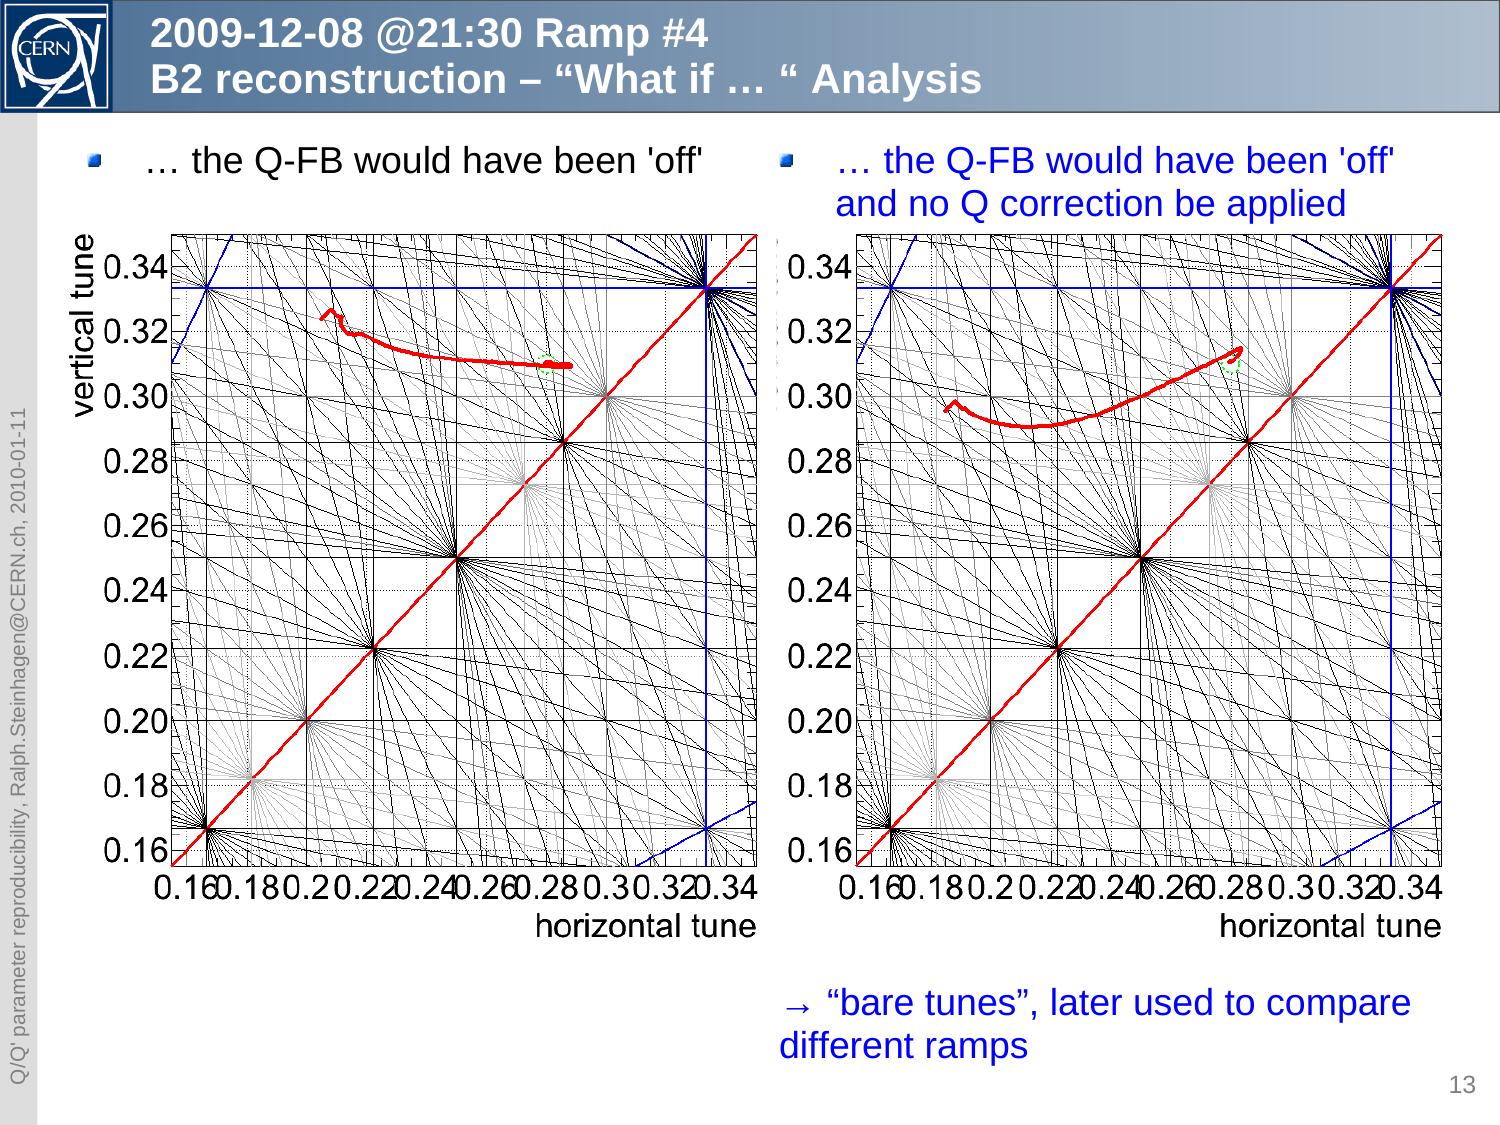

# 2009-12-08 @21:30 Ramp #4 B2 reconstruction – “What if … “ Analysis
… the Q-FB would have been 'off'
… the Q-FB would have been 'off' and no Q correction be applied
→ “bare tunes”, later used to compare different ramps